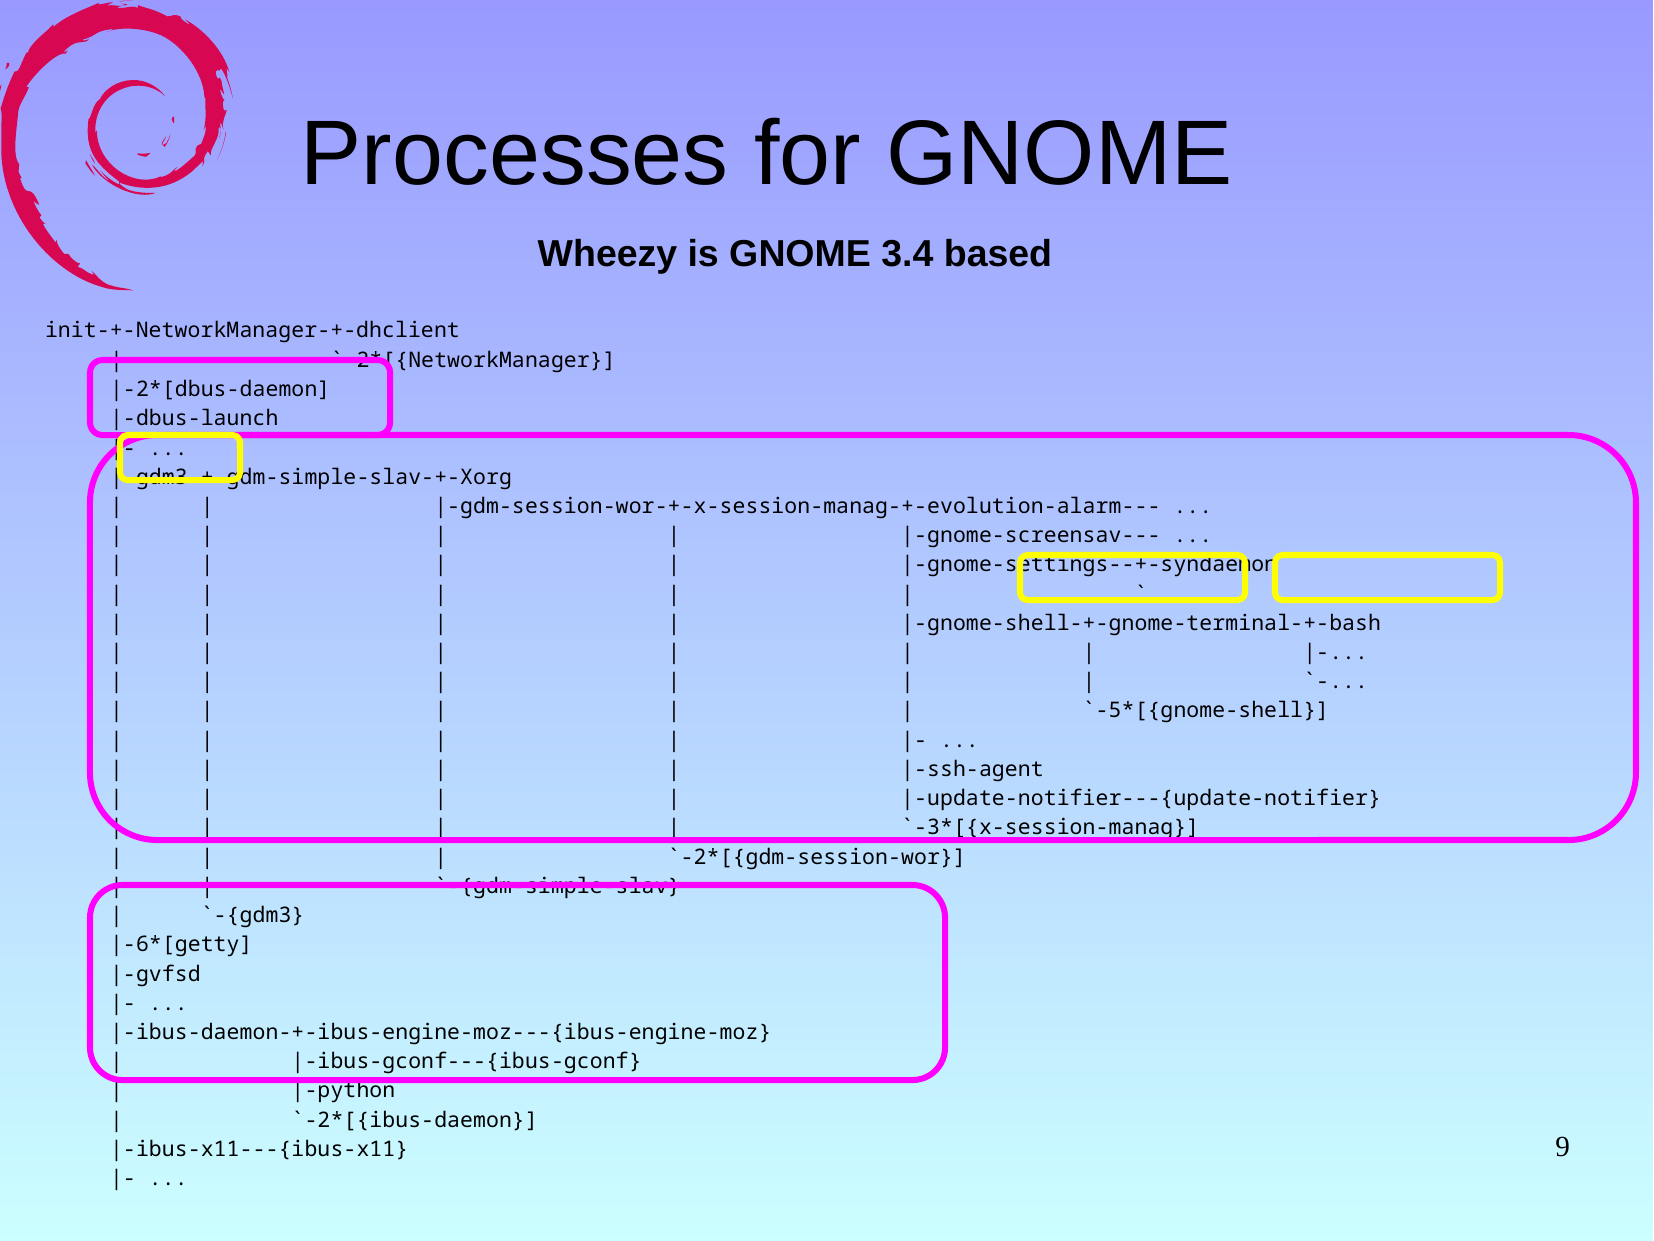

# Processes for GNOME
Wheezy is GNOME 3.4 based
init-+-NetworkManager-+-dhclient
 | `-2*[{NetworkManager}]
 |-2*[dbus-daemon]
 |-dbus-launch
 |- ...
 |-gdm3-+-gdm-simple-slav-+-Xorg
 | | |-gdm-session-wor-+-x-session-manag-+-evolution-alarm--- ...
 | | | | |-gnome-screensav--- ...
 | | | | |-gnome-settings--+-syndaemon
 | | | | | ` ...
 | | | | |-gnome-shell-+-gnome-terminal-+-bash
 | | | | | | |-...
 | | | | | | `-...
 | | | | | `-5*[{gnome-shell}]
 | | | | |- ...
 | | | | |-ssh-agent
 | | | | |-update-notifier---{update-notifier}
 | | | | `-3*[{x-session-manag}]
 | | | `-2*[{gdm-session-wor}]
 | | `-{gdm-simple-slav}
 | `-{gdm3}
 |-6*[getty]
 |-gvfsd
 |- ...
 |-ibus-daemon-+-ibus-engine-moz---{ibus-engine-moz}
 | |-ibus-gconf---{ibus-gconf}
 | |-python
 | `-2*[{ibus-daemon}]
 |-ibus-x11---{ibus-x11}
 |- ...
9